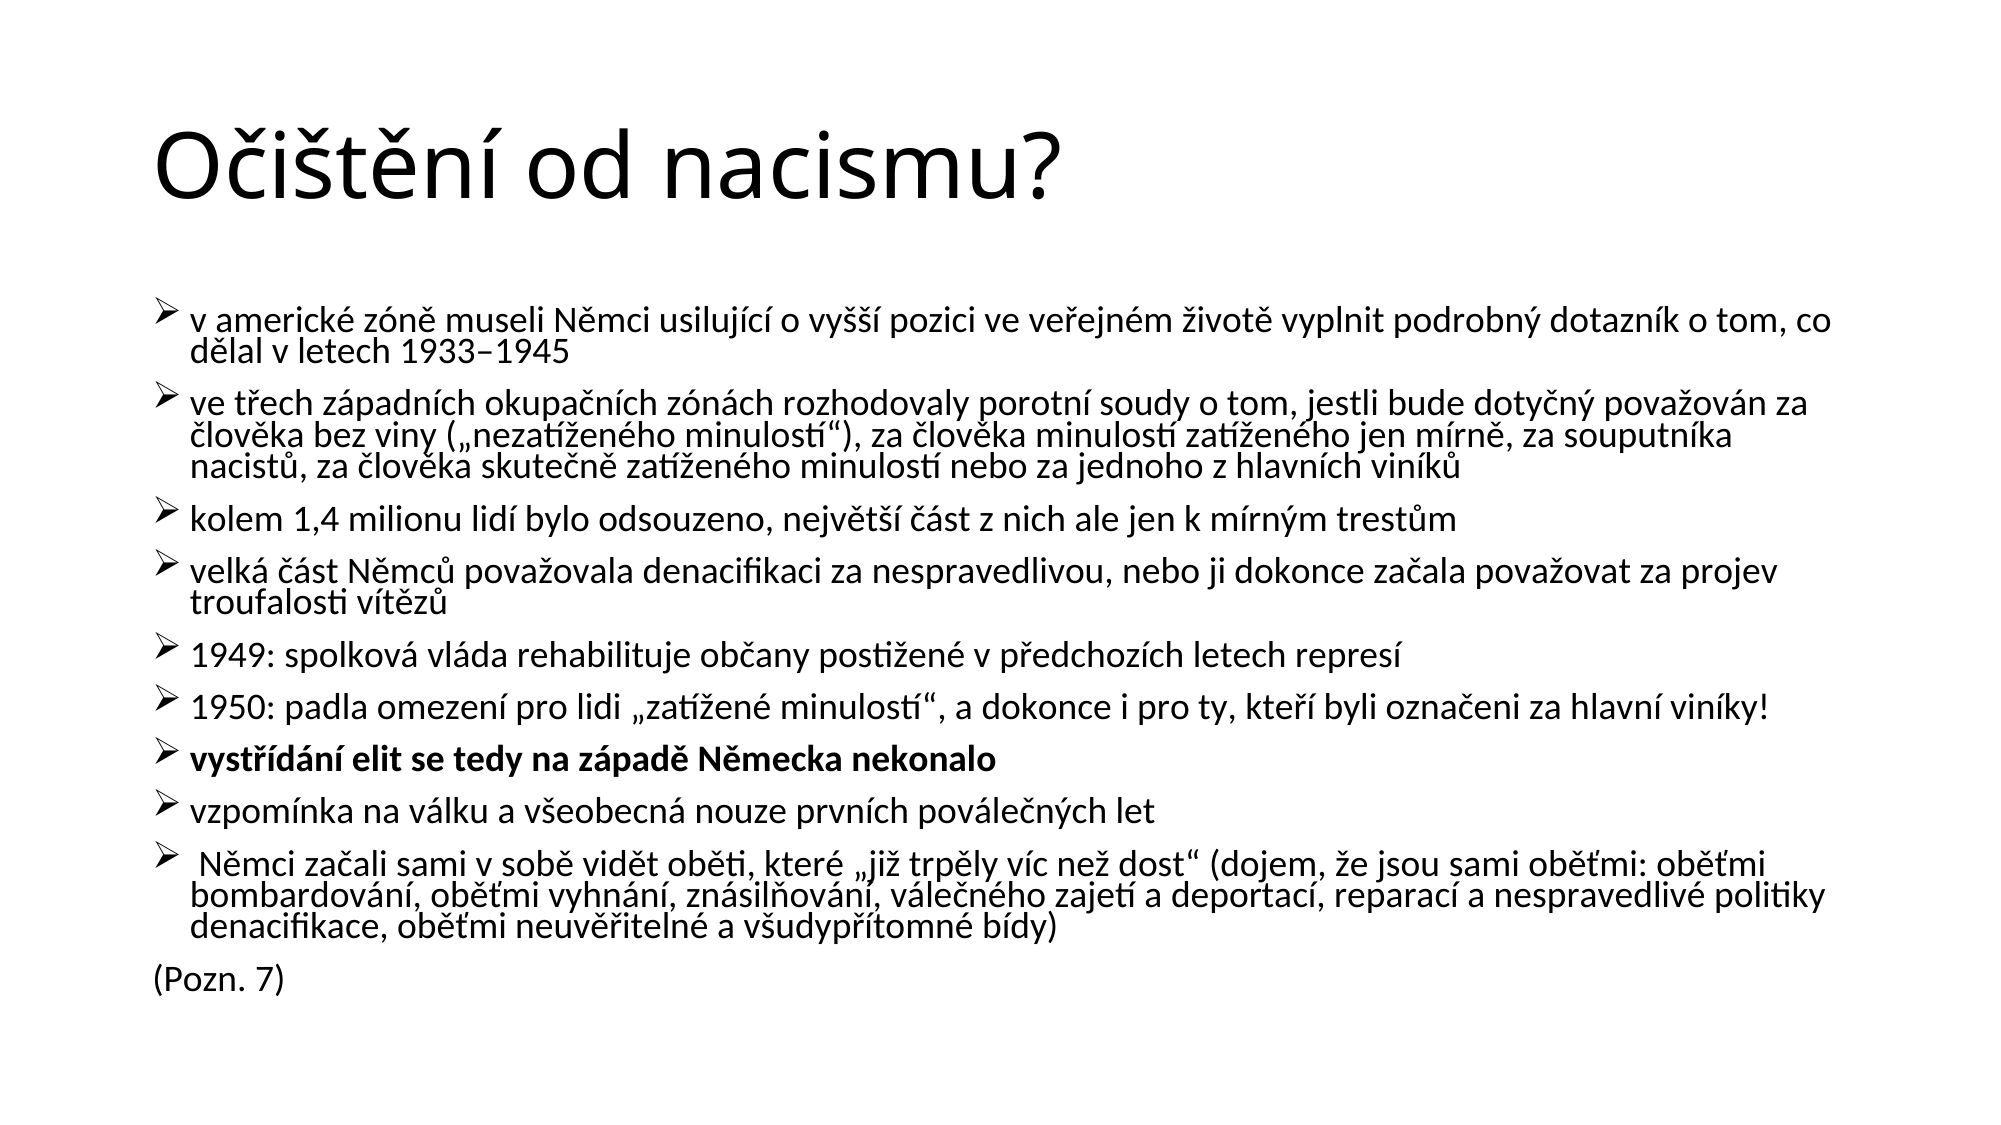

# Očištění od nacismu?
v americké zóně museli Němci usilující o vyšší pozici ve veřejném životě vyplnit podrobný dotazník o tom, co dělal v letech 1933–1945
ve třech západních okupačních zónách rozhodovaly porotní soudy o tom, jestli bude dotyčný považován za člověka bez viny („nezatíženého minulostí“), za člověka minulostí zatíženého jen mírně, za souputníka nacistů, za člověka skutečně zatíženého minulostí nebo za jednoho z hlavních viníků
kolem 1,4 milionu lidí bylo odsouzeno, největší část z nich ale jen k mírným trestům
velká část Němců považovala denacifikaci za nespravedlivou, nebo ji dokonce začala považovat za projev troufalosti vítězů
1949: spolková vláda rehabilituje občany postižené v předchozích letech represí
1950: padla omezení pro lidi „zatížené minulostí“, a dokonce i pro ty, kteří byli označeni za hlavní viníky!
vystřídání elit se tedy na západě Německa nekonalo
vzpomínka na válku a všeobecná nouze prvních poválečných let
 Němci začali sami v sobě vidět oběti, které „již trpěly víc než dost“ (dojem, že jsou sami oběťmi: oběťmi bombardování, oběťmi vyhnání, znásilňování, válečného zajetí a deportací, reparací a nespravedlivé politiky denacifikace, oběťmi neuvěřitelné a všudypřítomné bídy)
(Pozn. 7)